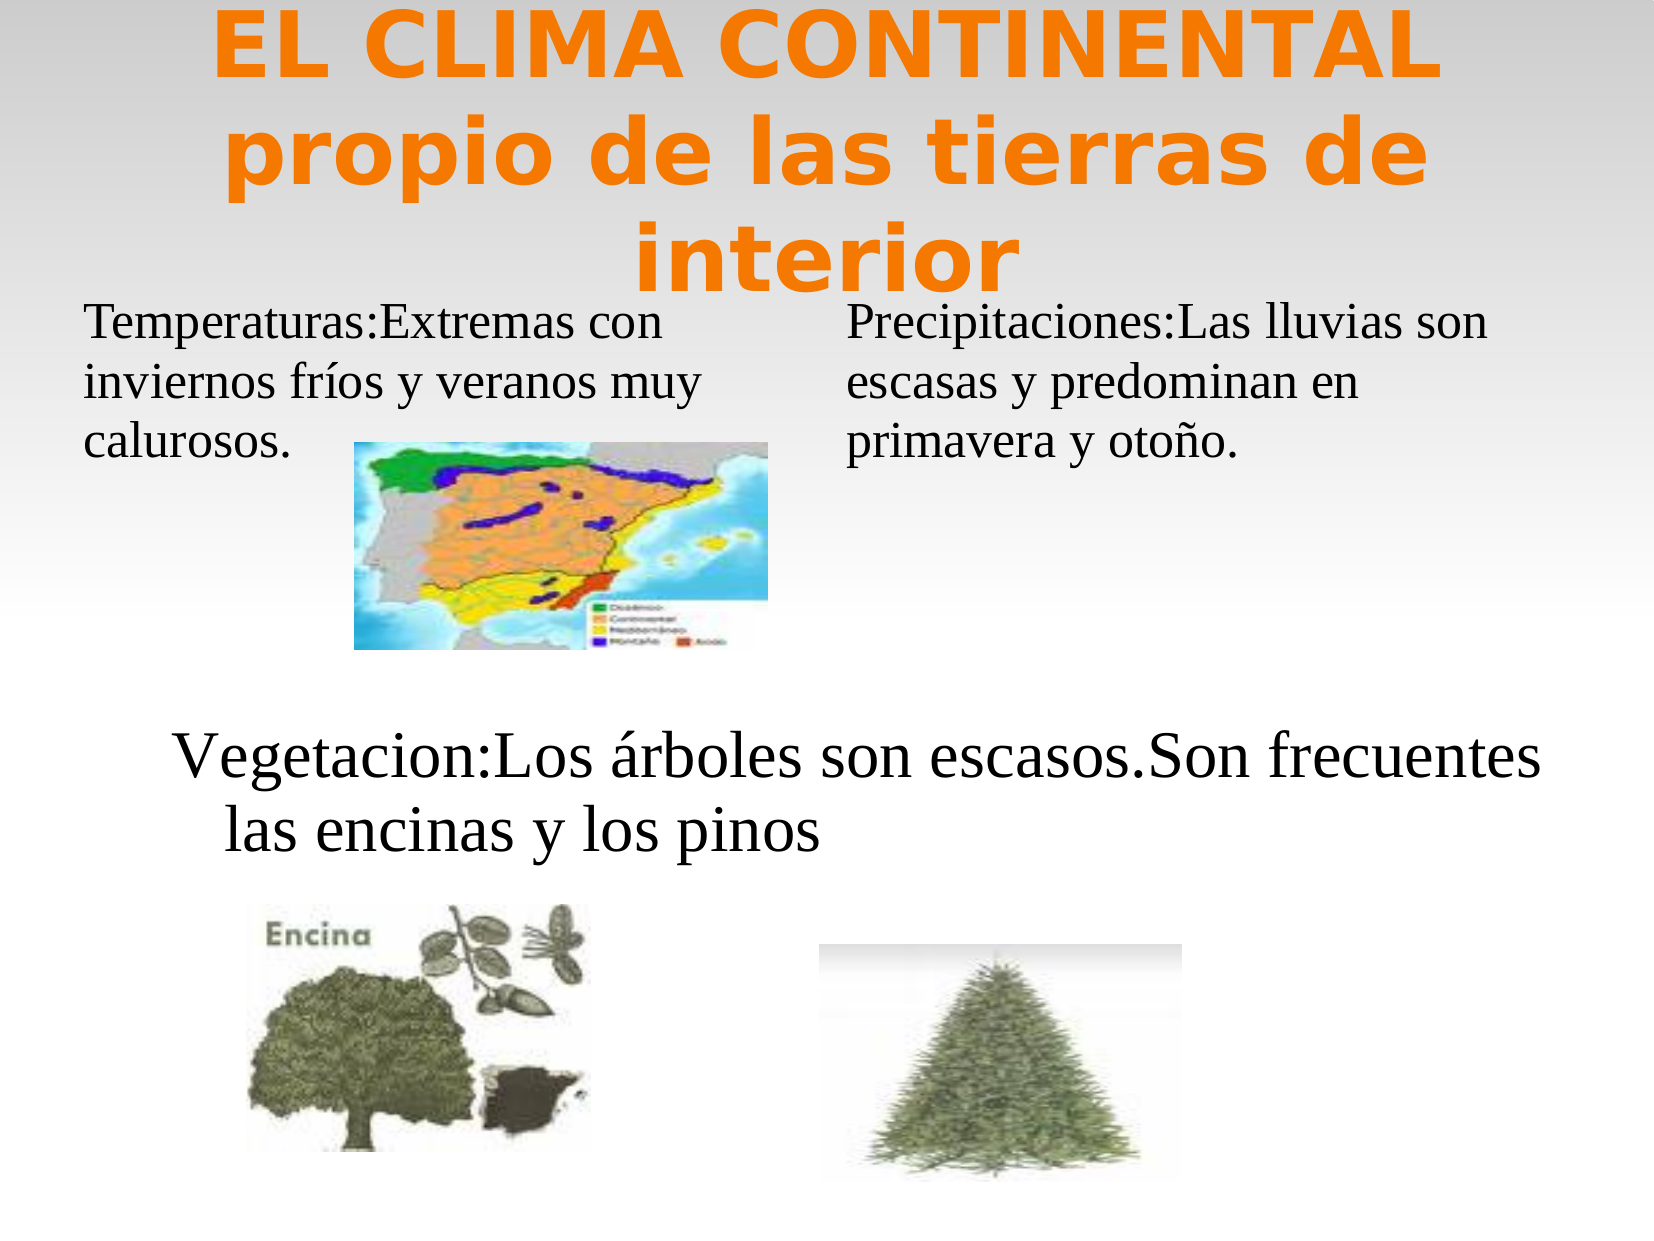

# EL CLIMA CONTINENTAL propio de las tierras de interior
Vegetacion:Los árboles son escasos.Son frecuentes las encinas y los pinos